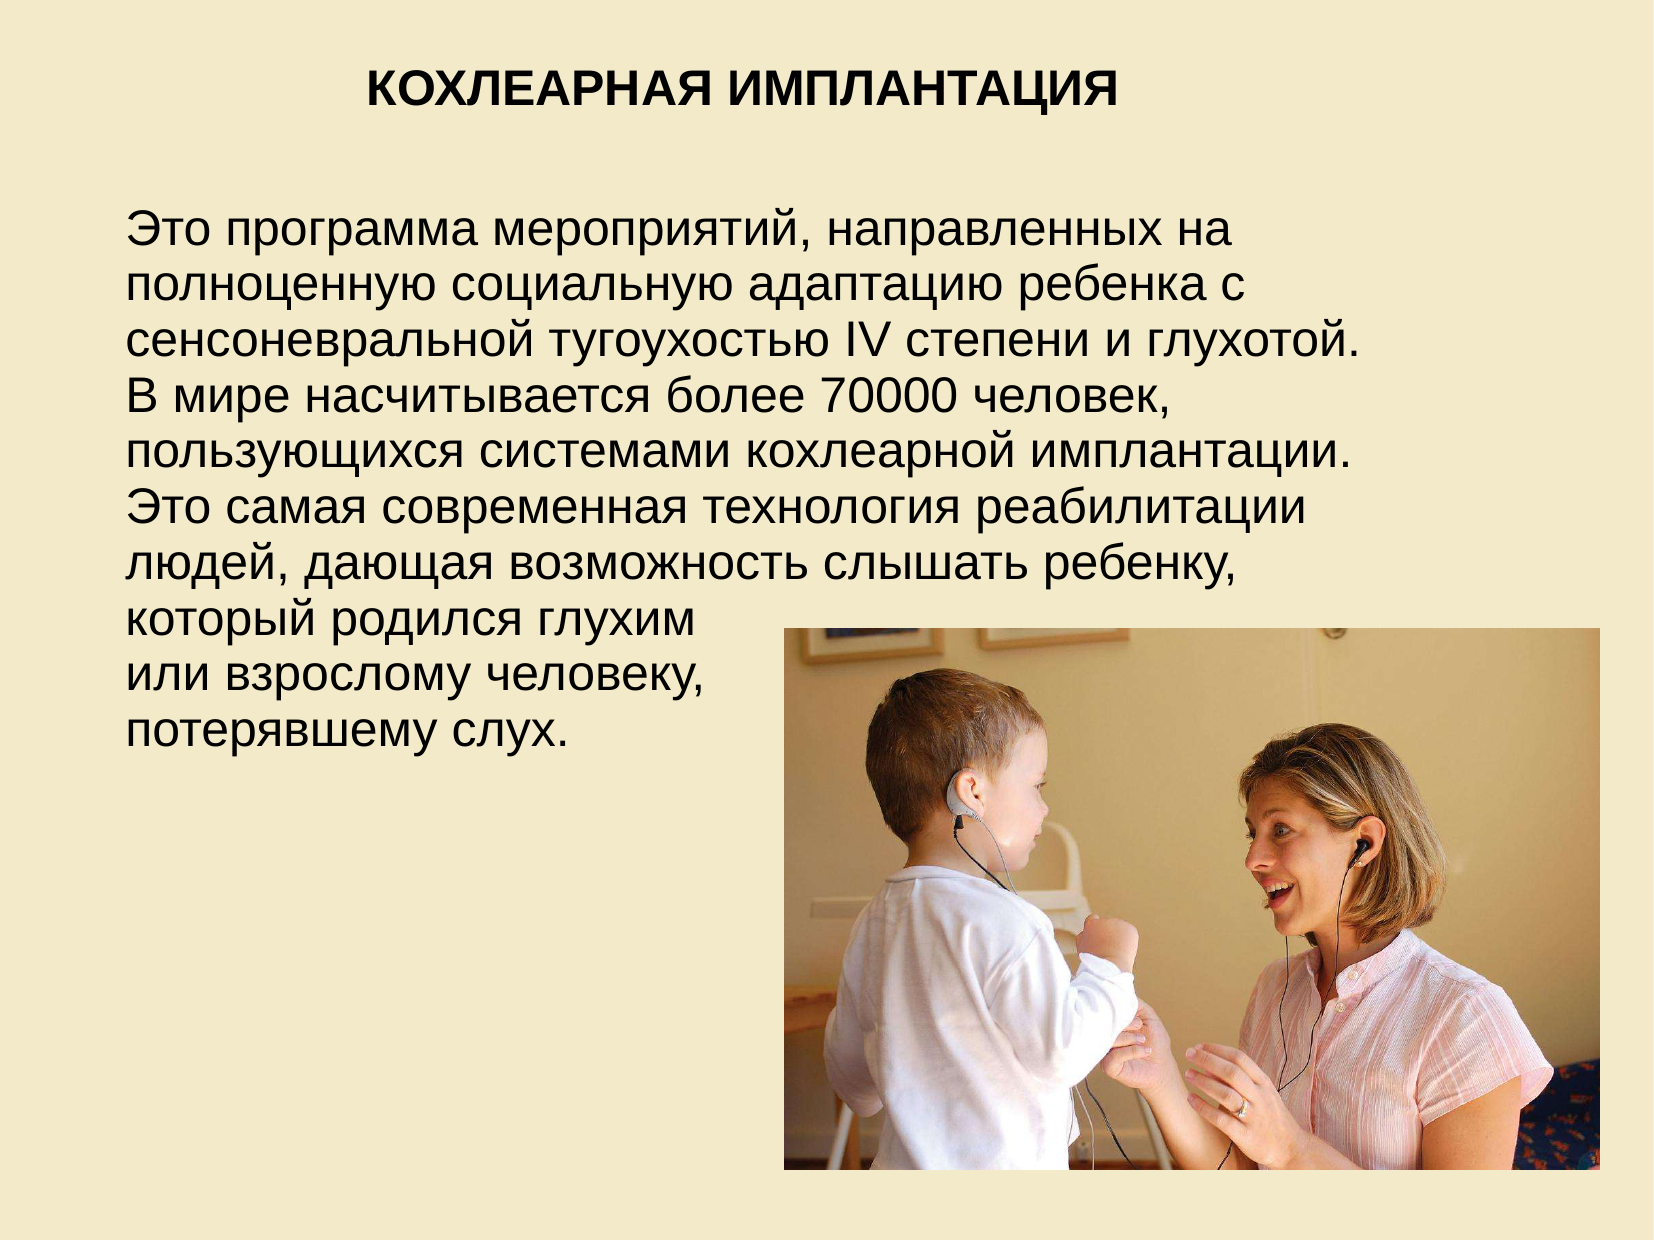

КОХЛЕАРНАЯ ИМПЛАНТАЦИЯ
Это программа мероприятий, направленных на полноценную социальную адаптацию ребенка с сенсоневральной тугоухостью IV степени и глухотой. В мире насчитывается более 70000 человек, пользующихся системами кохлеарной имплантации. Это самая современная технология реабилитации людей, дающая возможность слышать ребенку, который родился глухим
или взрослому человеку,
потерявшему слух.